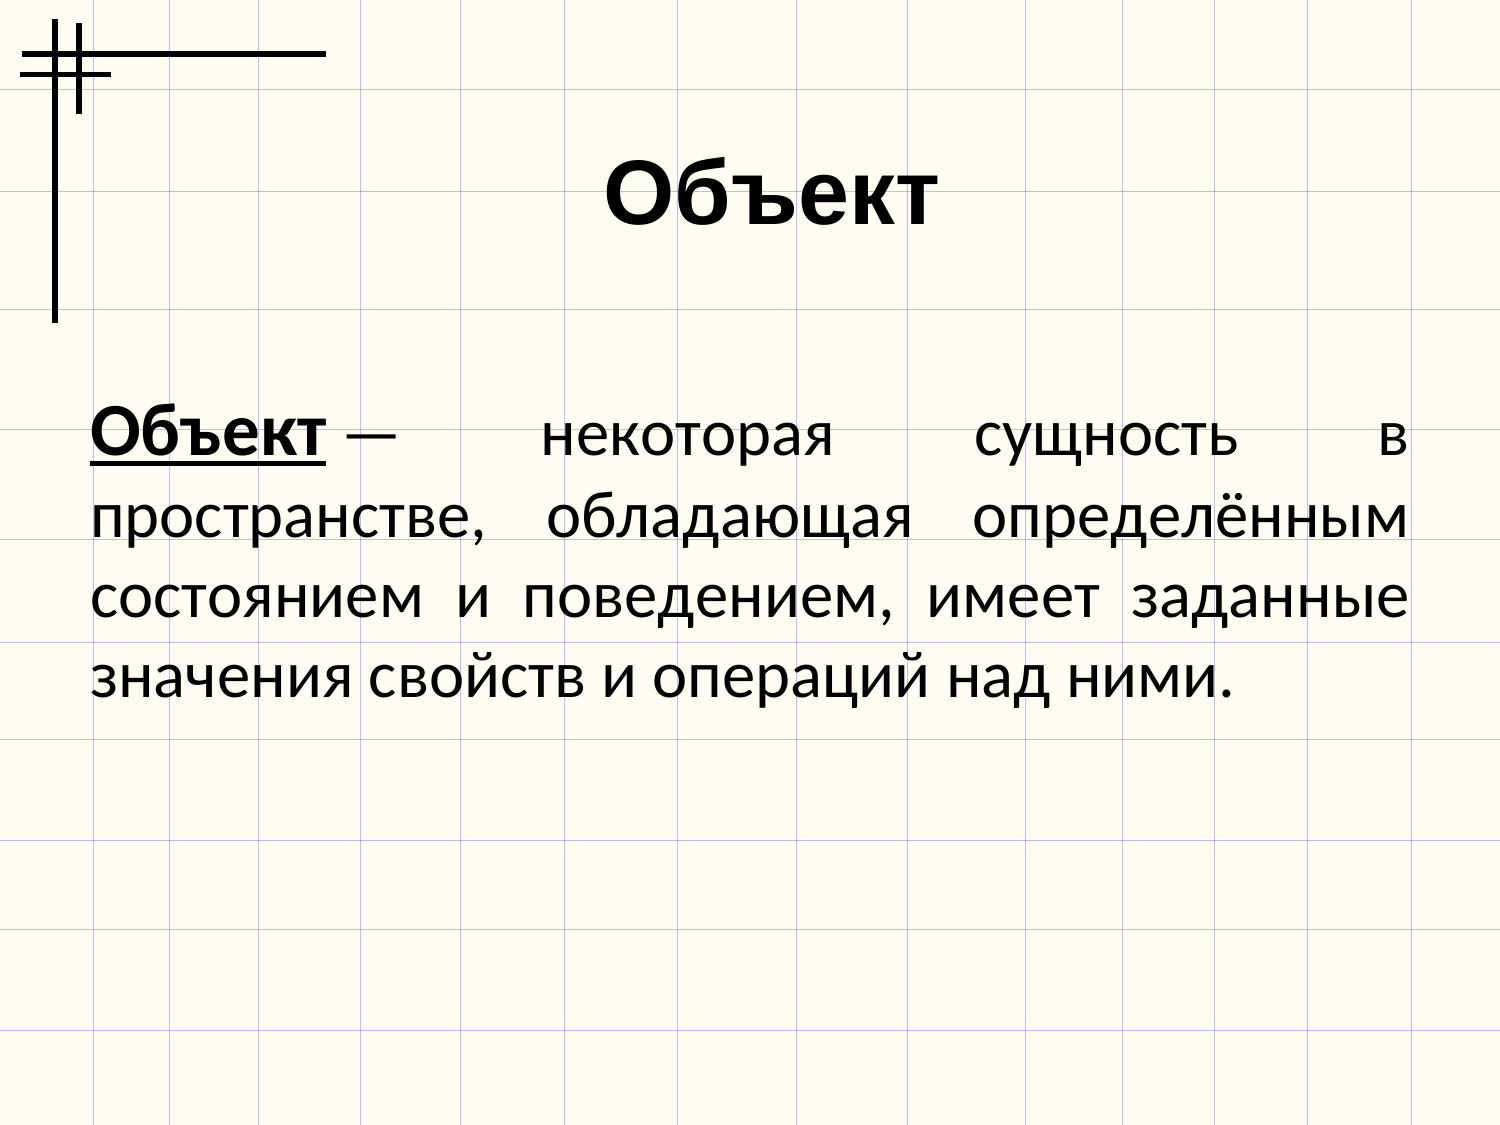

# Объект
Объект — некоторая сущность в пространстве, обладающая определённым состоянием и поведением, имеет заданные значения свойств и операций над ними.